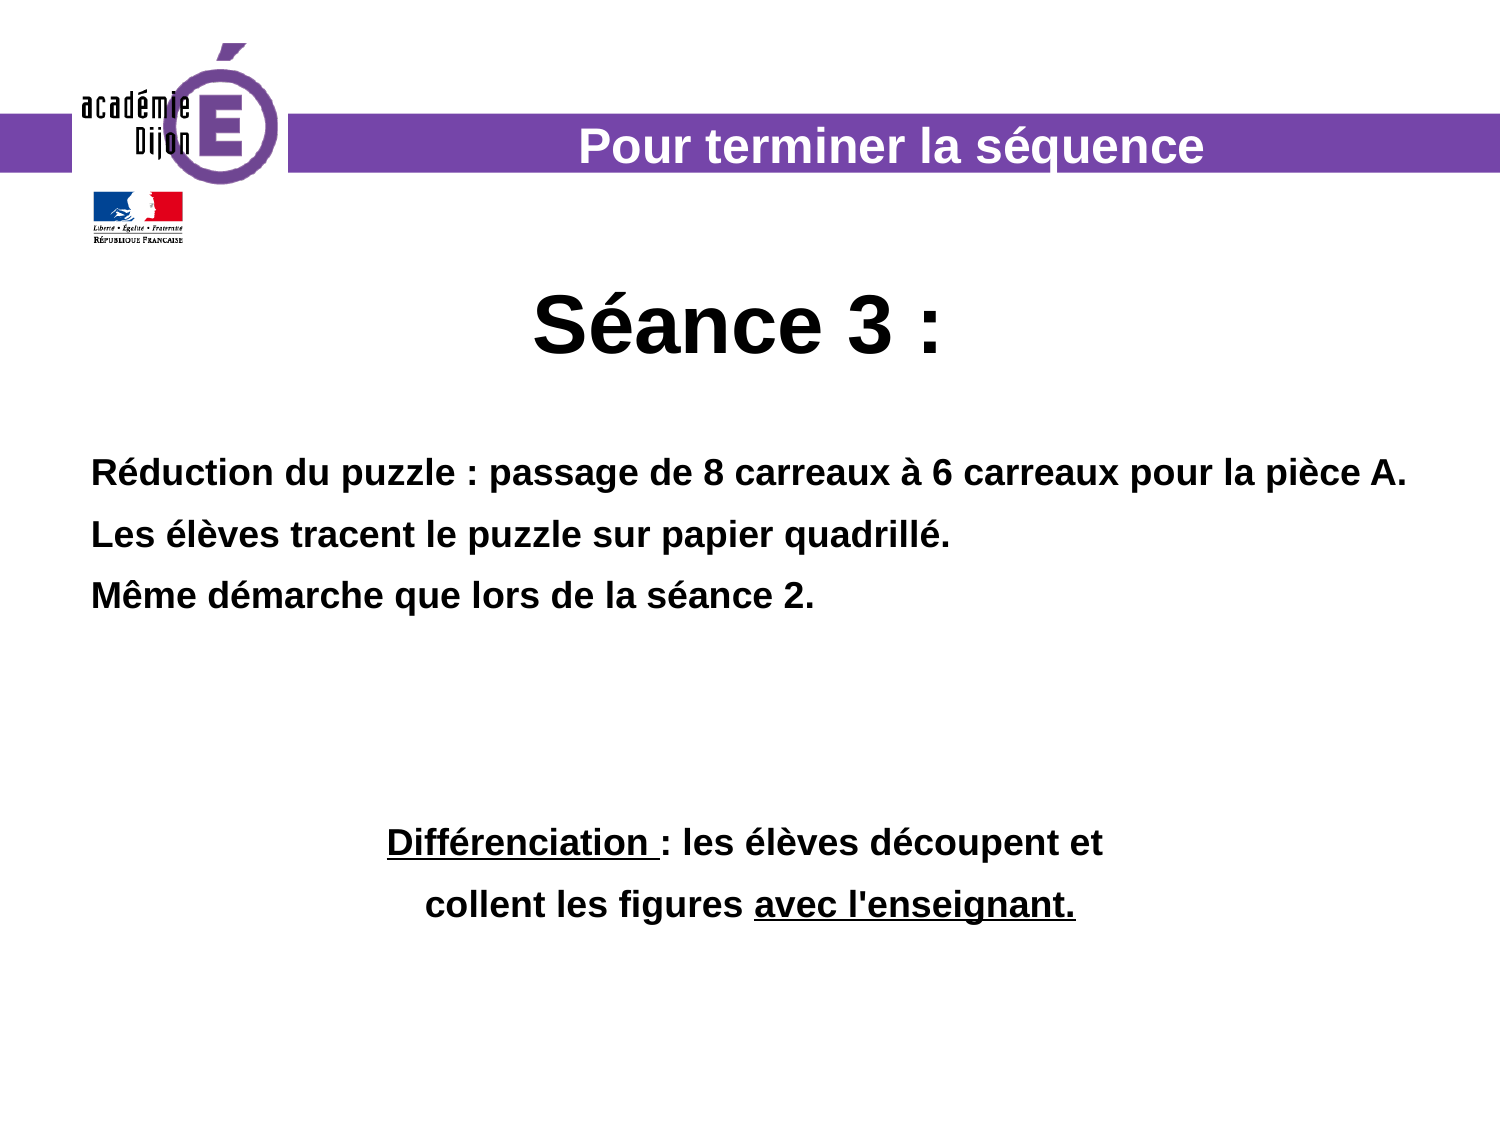

# Pour terminer la séquence
Séance 3 :
Réduction du puzzle : passage de 8 carreaux à 6 carreaux pour la pièce A.
Les élèves tracent le puzzle sur papier quadrillé.
Même démarche que lors de la séance 2.
Différenciation : les élèves découpent et
collent les figures avec l'enseignant.